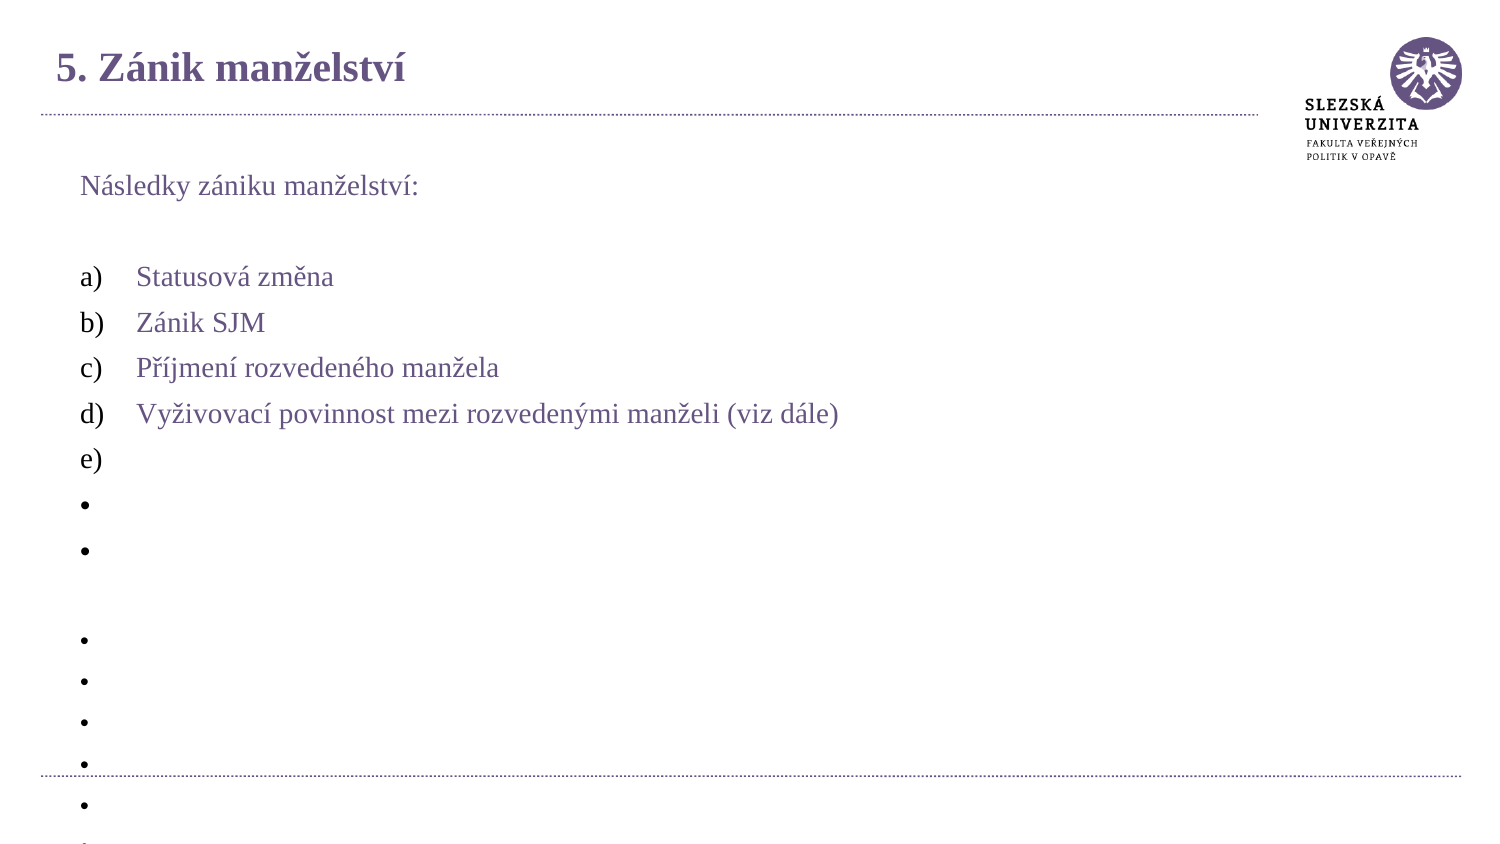

# 5. Zánik manželství
Následky zániku manželství:
Statusová změna
Zánik SJM
Příjmení rozvedeného manžela
Vyživovací povinnost mezi rozvedenými manželi (viz dále)